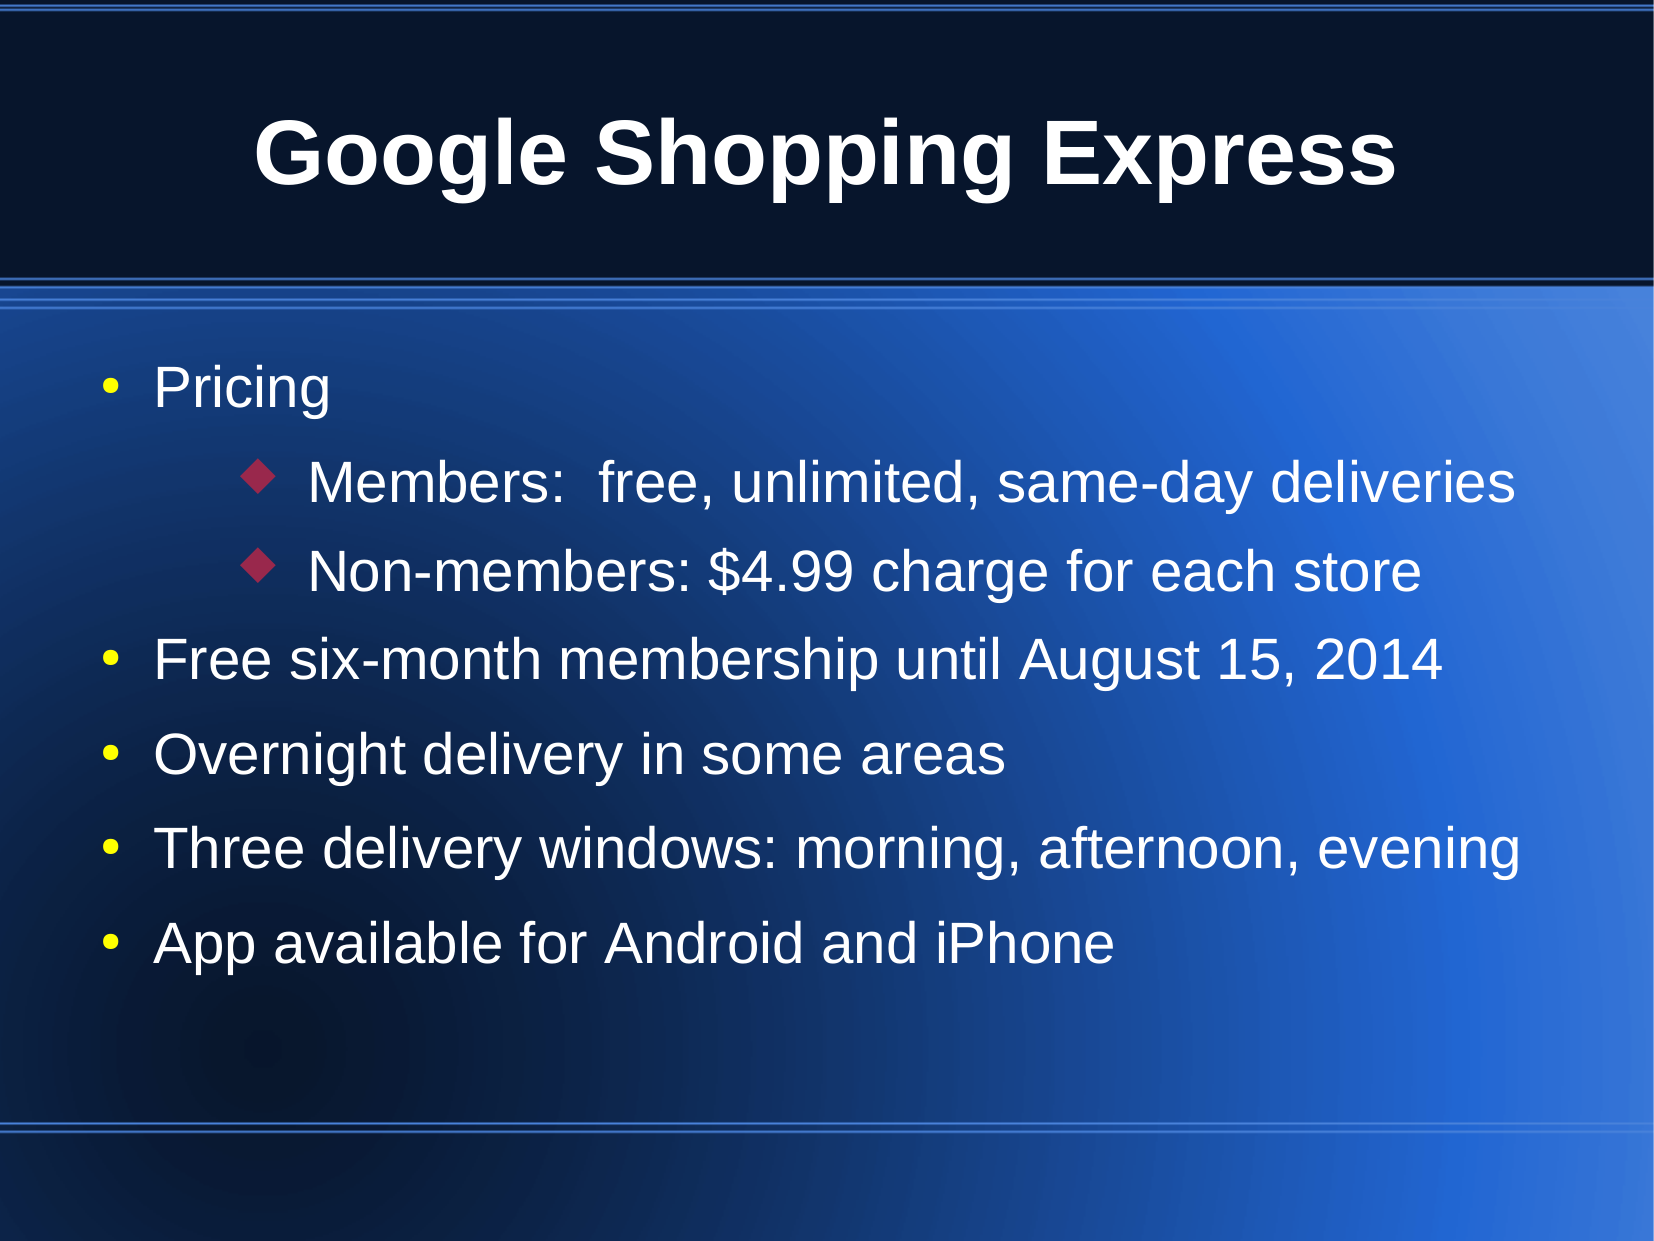

# Google Shopping Express
Pricing
Members: free, unlimited, same-day deliveries
Non-members: $4.99 charge for each store
Free six-month membership until August 15, 2014
Overnight delivery in some areas
Three delivery windows: morning, afternoon, evening
App available for Android and iPhone